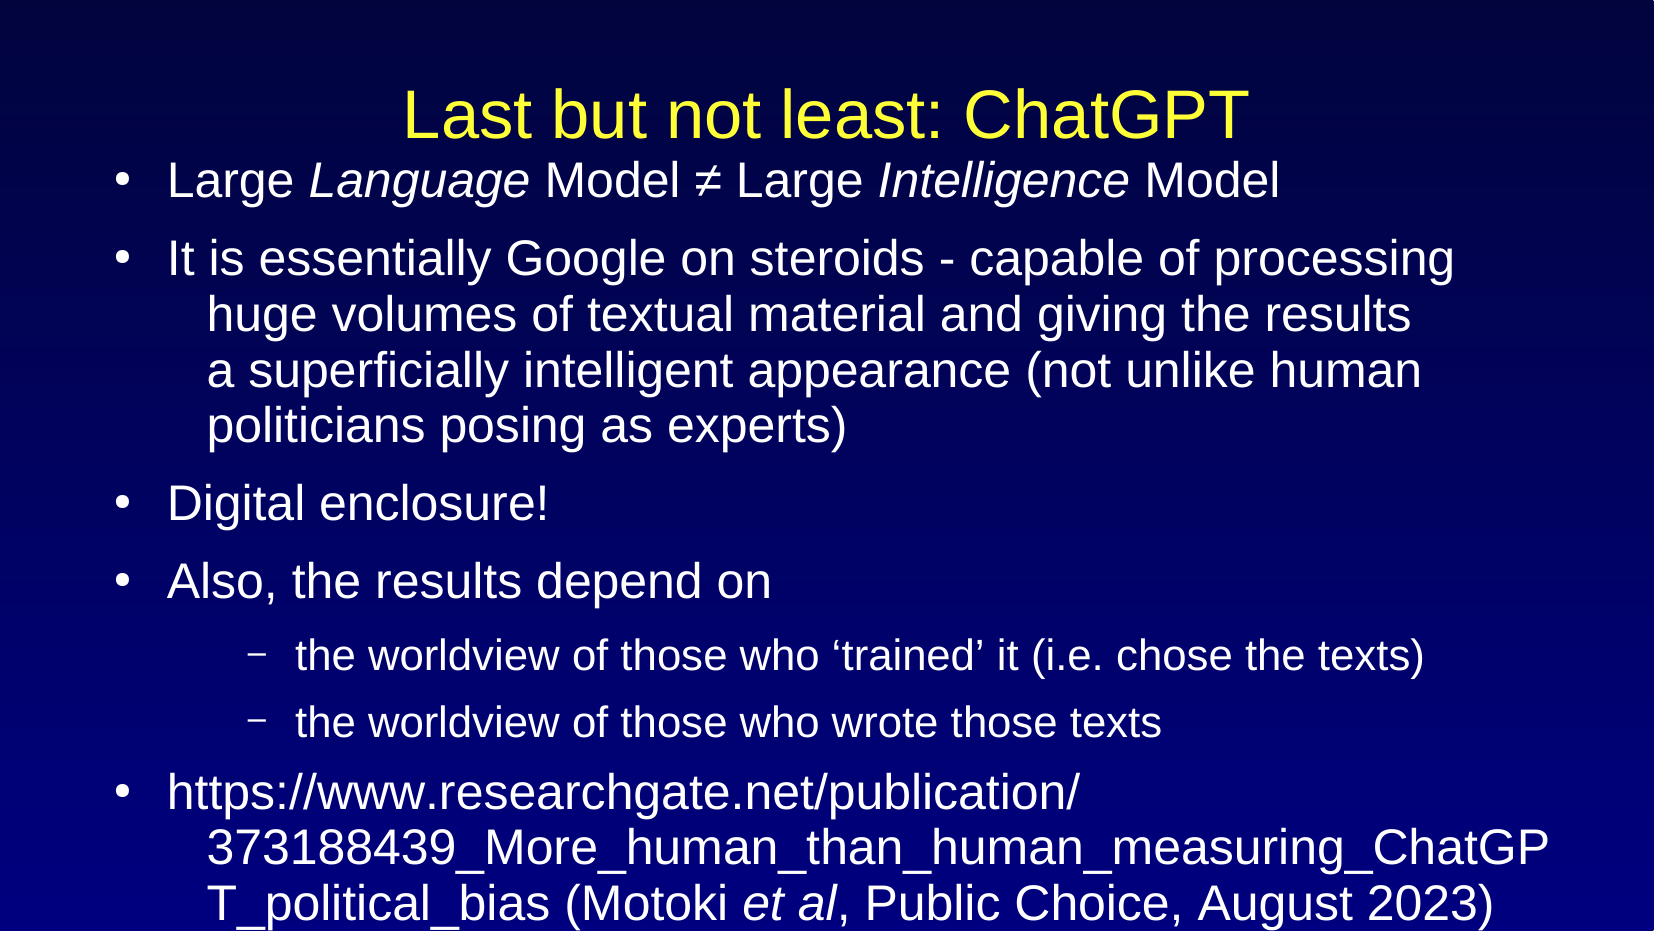

# Last but not least: ChatGPT
Large Language Model ≠ Large Intelligence Model
It is essentially Google on steroids - capable of processing huge volumes of textual material and giving the results
a superficially intelligent appearance (not unlike human politicians posing as experts)
Digital enclosure!
Also, the results depend on
the worldview of those who ‘trained’ it (i.e. chose the texts)
the worldview of those who wrote those texts
https://www.researchgate.net/publication/373188439_More_human_than_human_measuring_ChatGPT_political_bias (Motoki et al, Public Choice, August 2023)